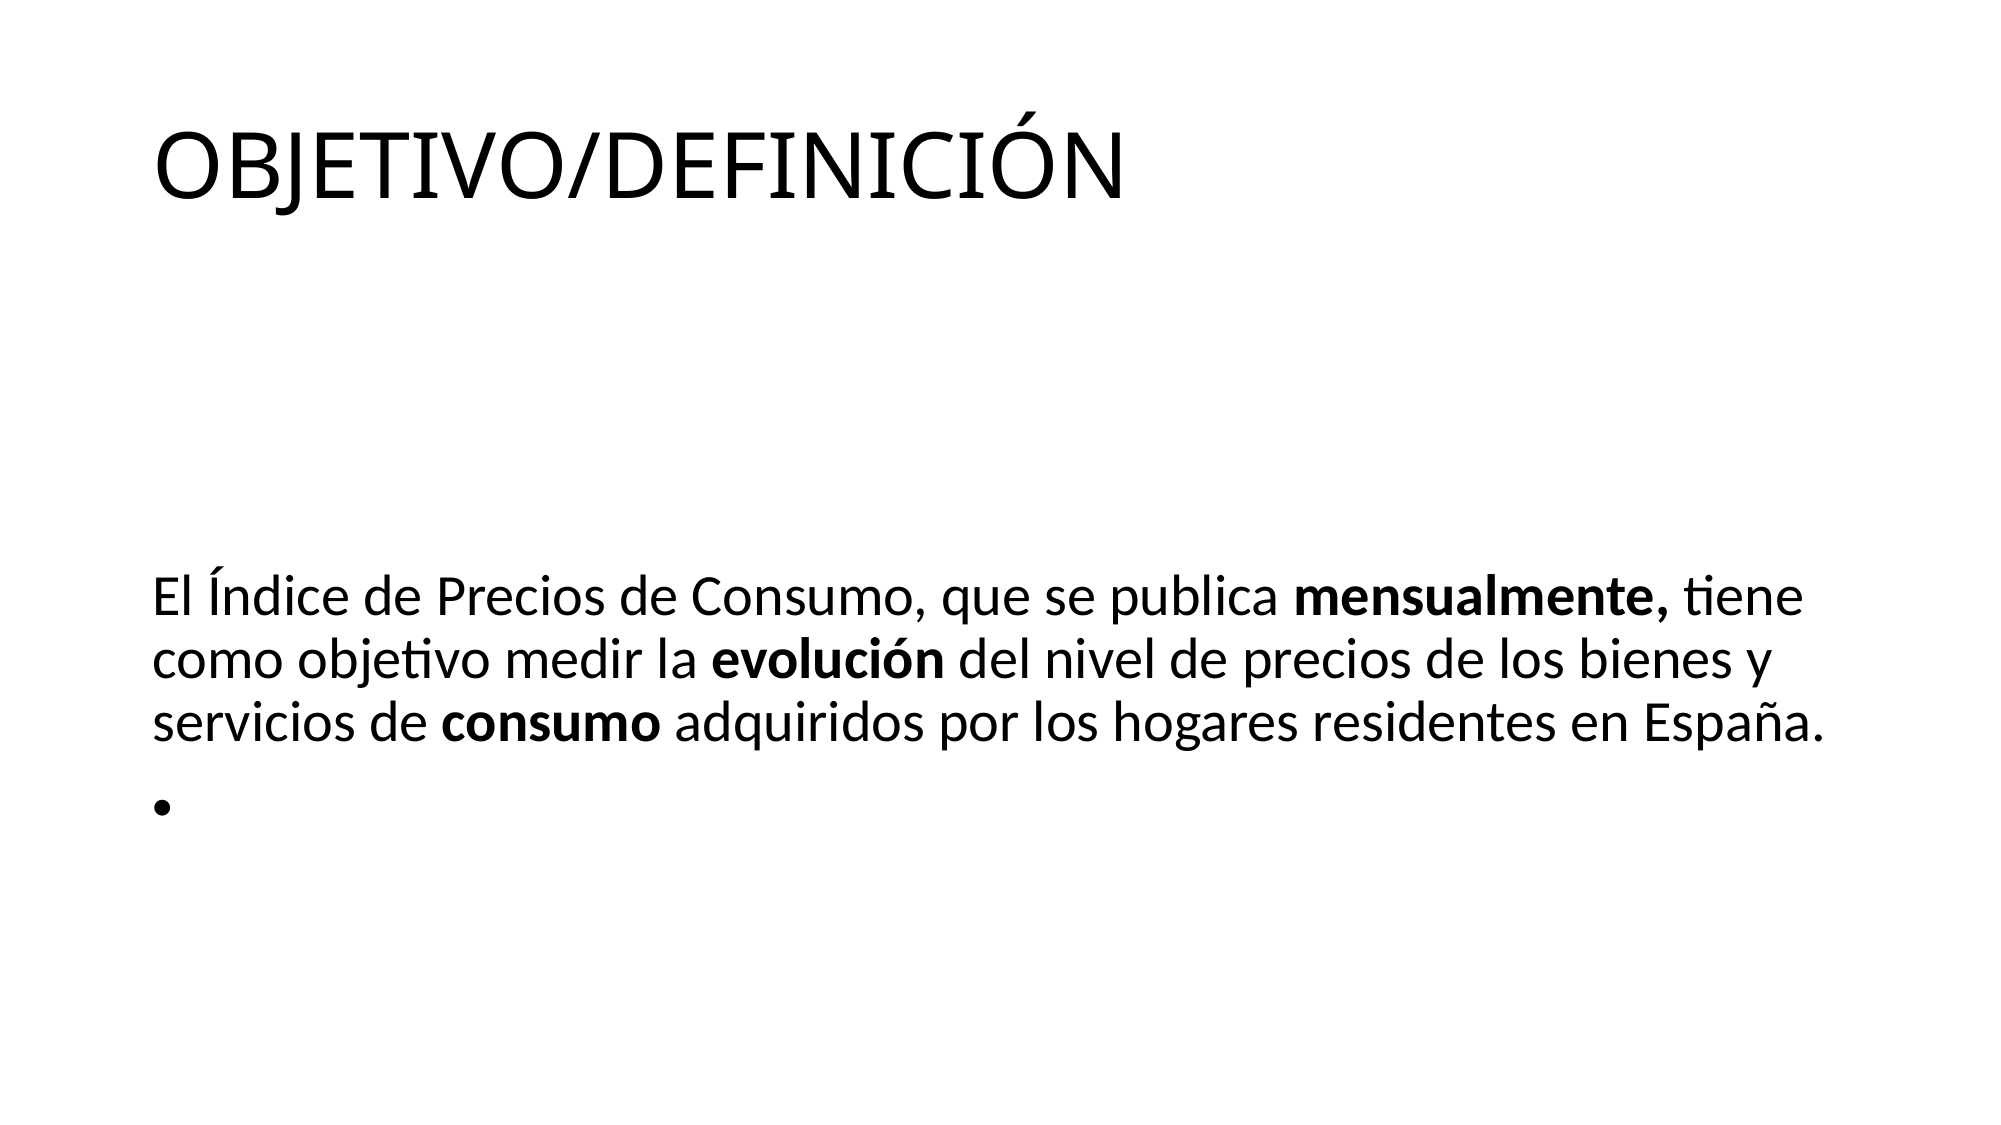

# OBJETIVO/DEFINICIÓN
El Índice de Precios de Consumo, que se publica mensualmente, tiene como objetivo medir la evolución del nivel de precios de los bienes y servicios de consumo adquiridos por los hogares residentes en España.